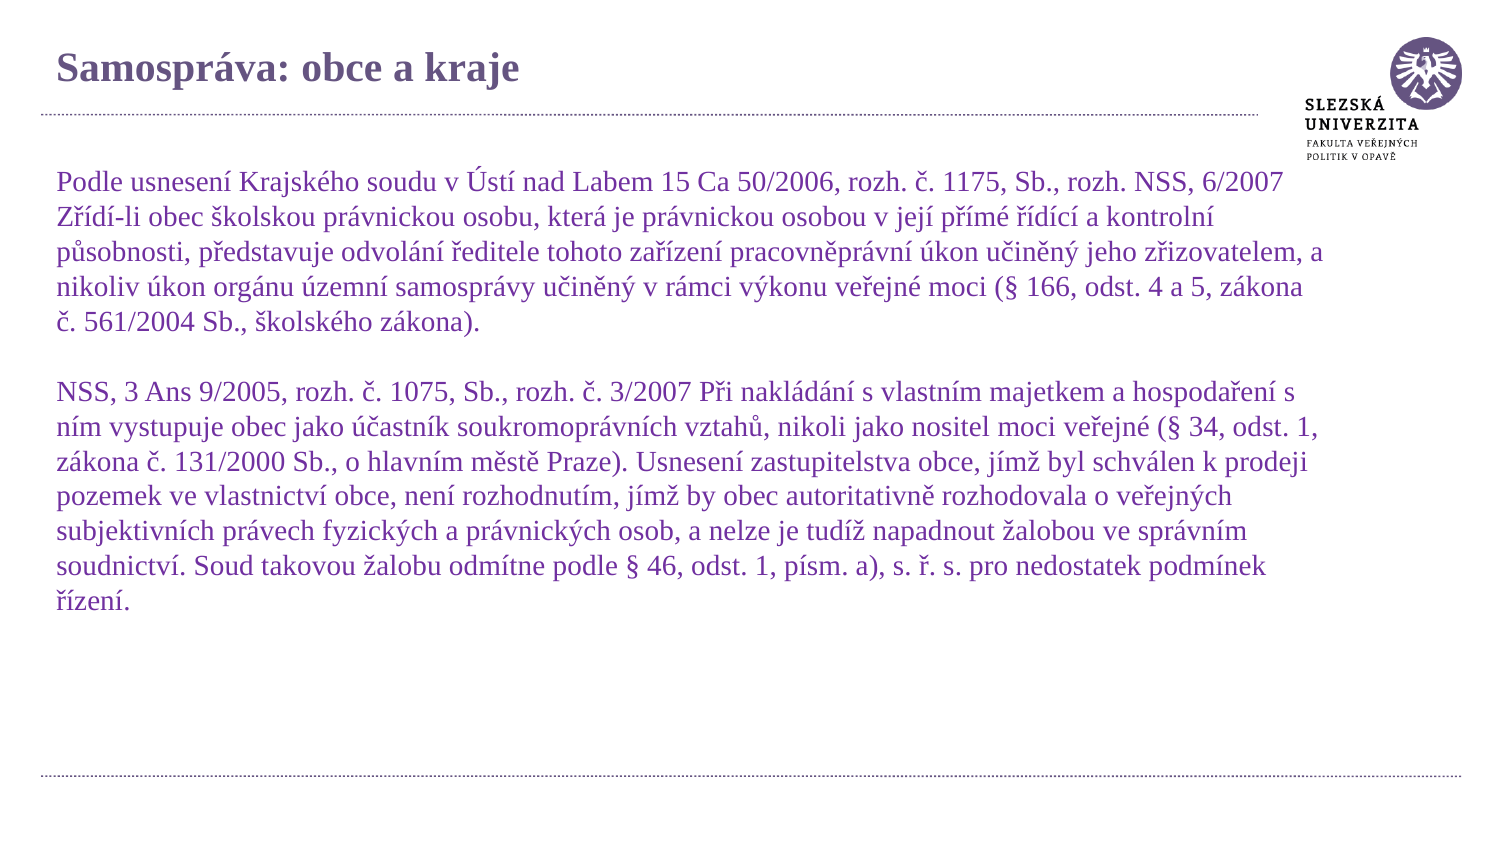

# Samospráva: obce a kraje
Podle usnesení Krajského soudu v Ústí nad Labem 15 Ca 50/2006, rozh. č. 1175, Sb., rozh. NSS, 6/2007 Zřídí-li obec školskou právnickou osobu, která je právnickou osobou v její přímé řídící a kontrolní působnosti, představuje odvolání ředitele tohoto zařízení pracovněprávní úkon učiněný jeho zřizovatelem, a nikoliv úkon orgánu územní samosprávy učiněný v rámci výkonu veřejné moci (§ 166, odst. 4 a 5, zákona č. 561/2004 Sb., školského zákona).
NSS, 3 Ans 9/2005, rozh. č. 1075, Sb., rozh. č. 3/2007 Při nakládání s vlastním majetkem a hospodaření s ním vystupuje obec jako účastník soukromoprávních vztahů, nikoli jako nositel moci veřejné (§ 34, odst. 1, zákona č. 131/2000 Sb., o hlavním městě Praze). Usnesení zastupitelstva obce, jímž byl schválen k prodeji pozemek ve vlastnictví obce, není rozhodnutím, jímž by obec autoritativně rozhodovala o veřejných subjektivních právech fyzických a právnických osob, a nelze je tudíž napadnout žalobou ve správním soudnictví. Soud takovou žalobu odmítne podle § 46, odst. 1, písm. a), s. ř. s. pro nedostatek podmínek řízení.